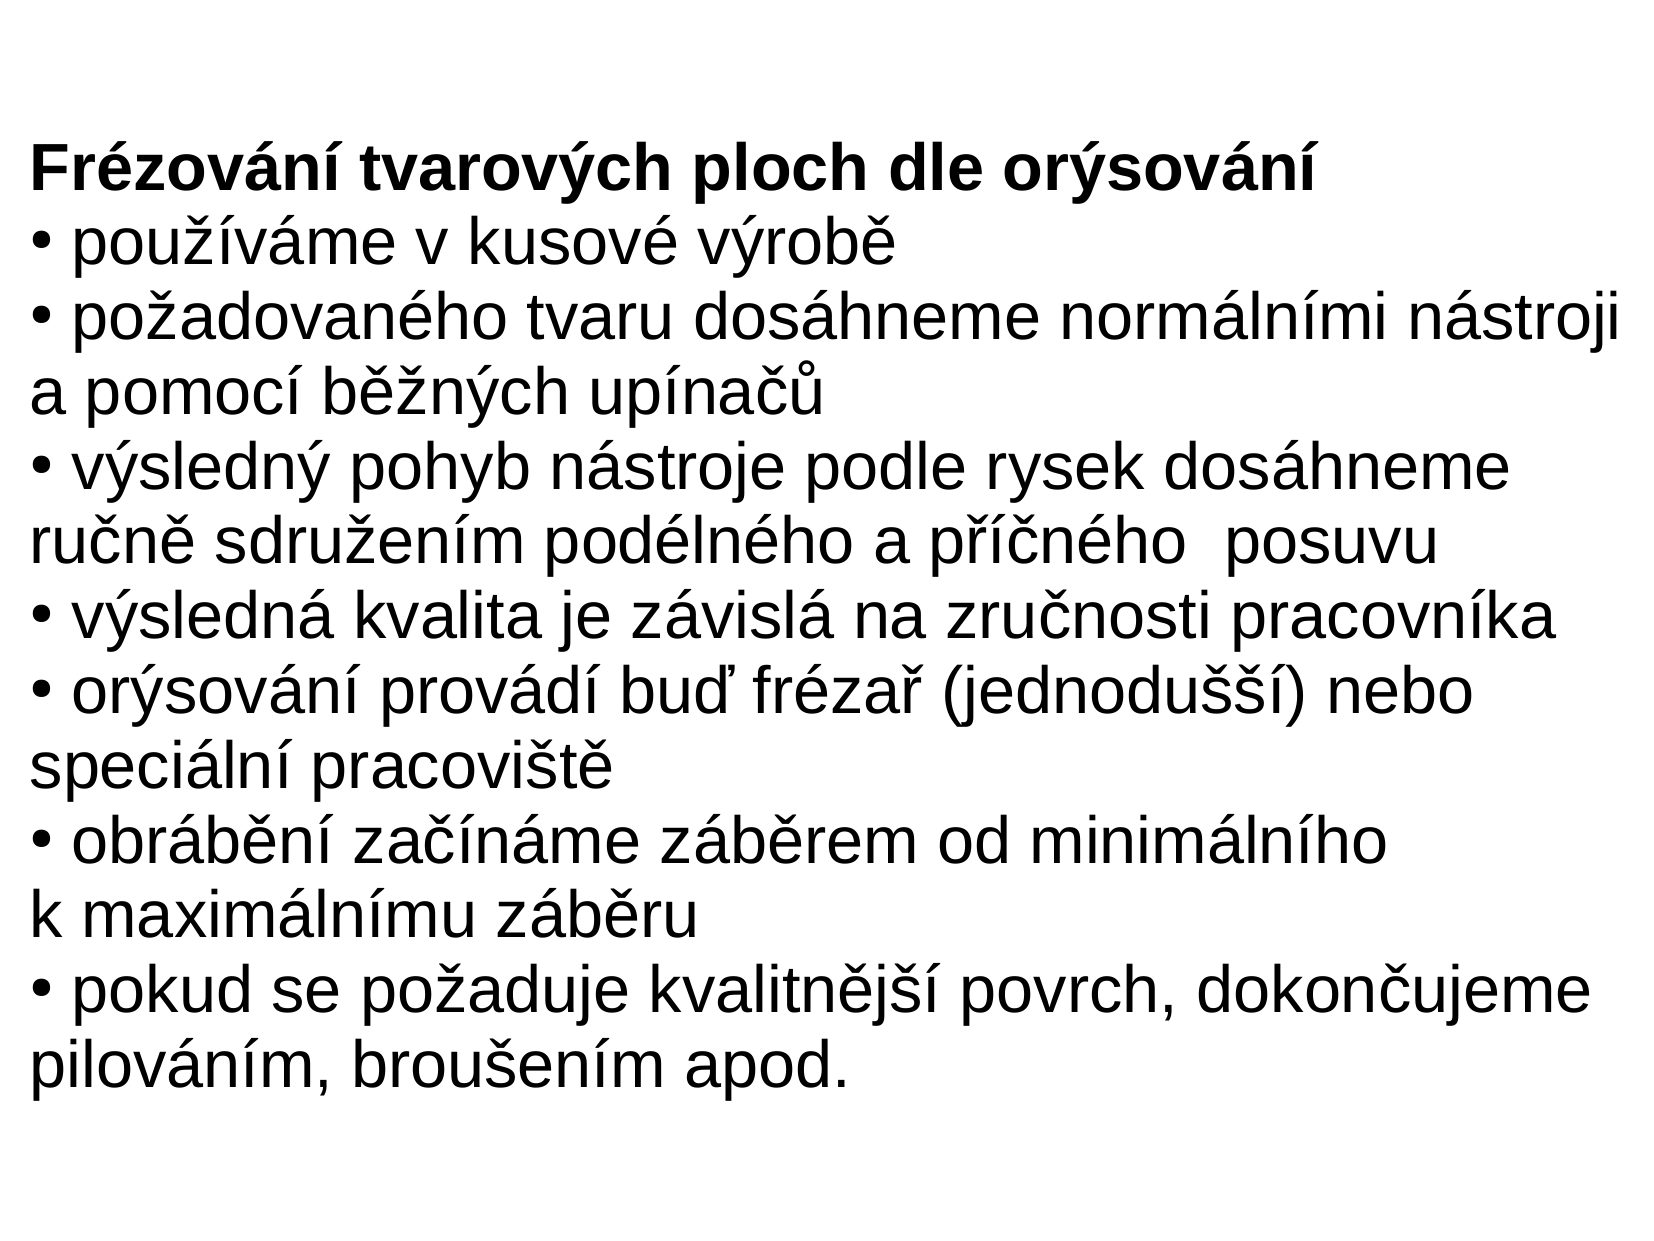

# Frézování tvarových ploch dle orýsování
 používáme v kusové výrobě
 požadovaného tvaru dosáhneme normálními nástroji a pomocí běžných upínačů
 výsledný pohyb nástroje podle rysek dosáhneme ručně sdružením podélného a příčného posuvu
 výsledná kvalita je závislá na zručnosti pracovníka
 orýsování provádí buď frézař (jednodušší) nebo speciální pracoviště
 obrábění začínáme záběrem od minimálního
k maximálnímu záběru
 pokud se požaduje kvalitnější povrch, dokončujeme pilováním, broušením apod.